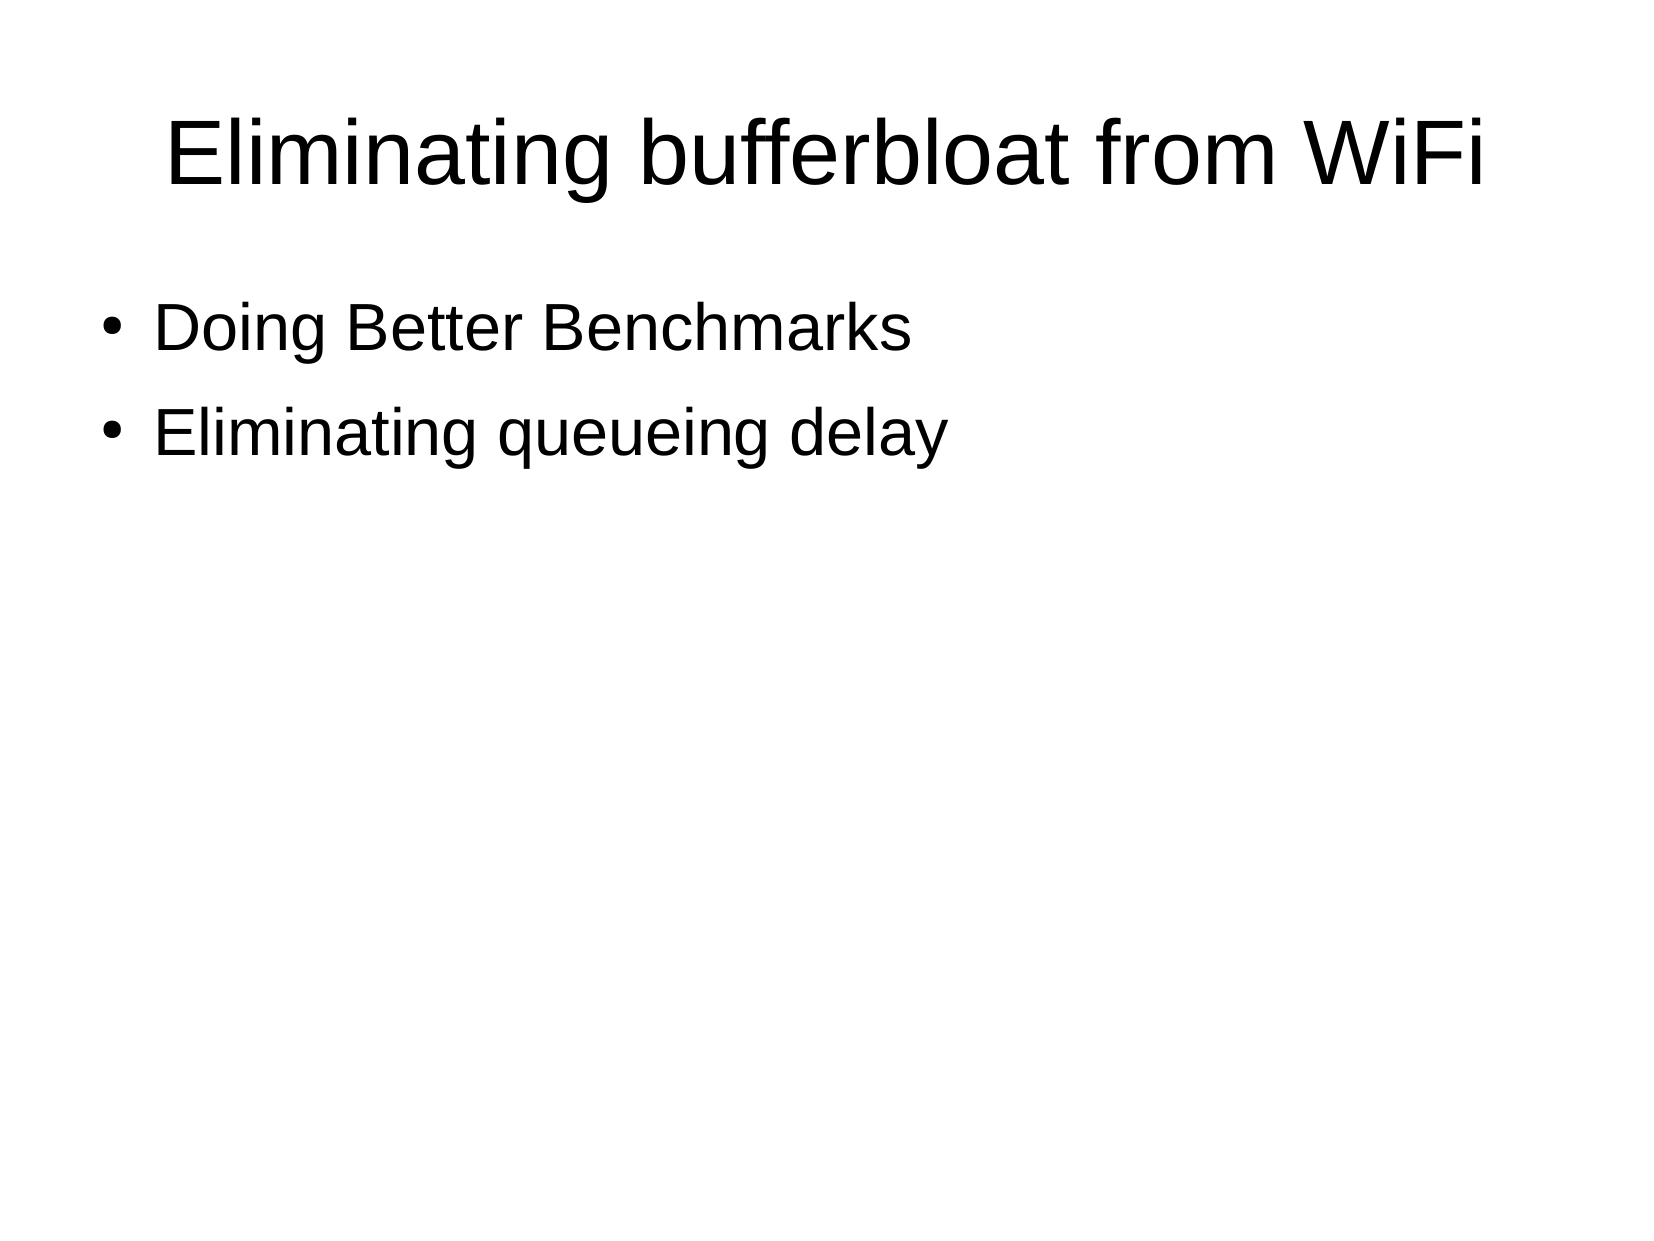

# Eliminating bufferbloat from WiFi
Doing Better Benchmarks
Eliminating queueing delay